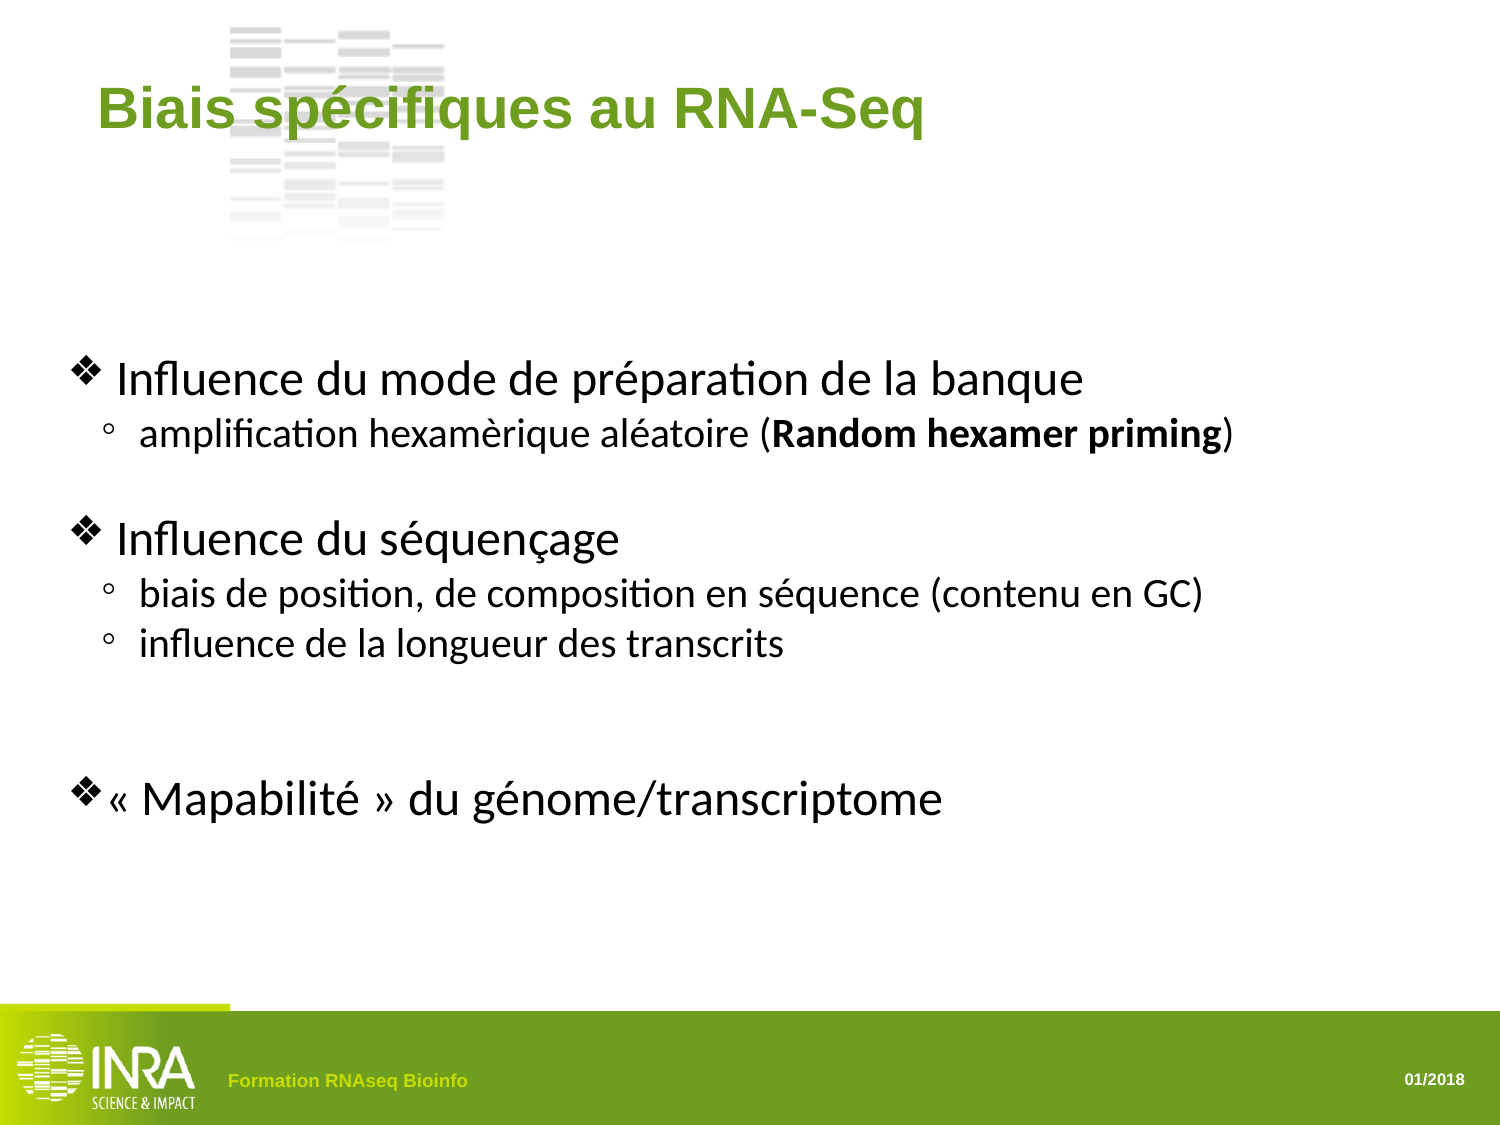

Biais spécifiques au RNA-Seq
 Influence du mode de préparation de la banque
amplification hexamèrique aléatoire (Random hexamer priming)
 Influence du séquençage
biais de position, de composition en séquence (contenu en GC)
influence de la longueur des transcrits
« Mapabilité » du génome/transcriptome